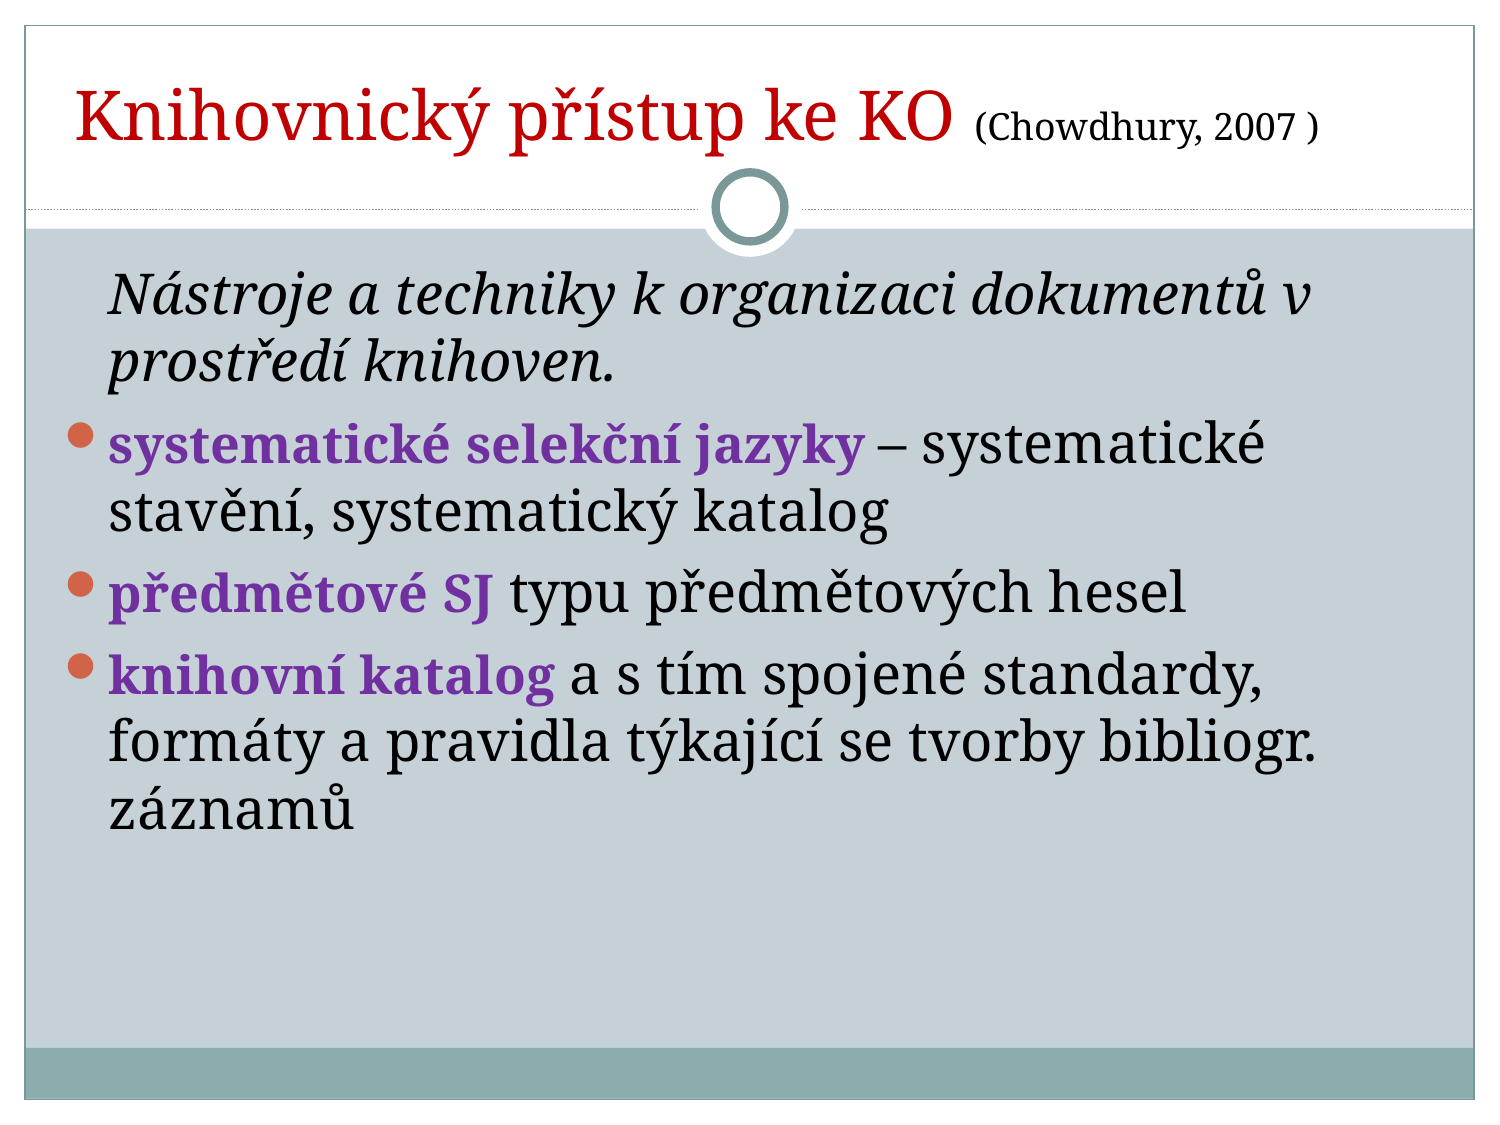

# Knihovnický přístup ke KO (Chowdhury, 2007 )
	Nástroje a techniky k organizaci dokumentů v prostředí knihoven.
systematické selekční jazyky – systematické stavění, systematický katalog
předmětové SJ typu předmětových hesel
knihovní katalog a s tím spojené standardy, formáty a pravidla týkající se tvorby bibliogr. záznamů